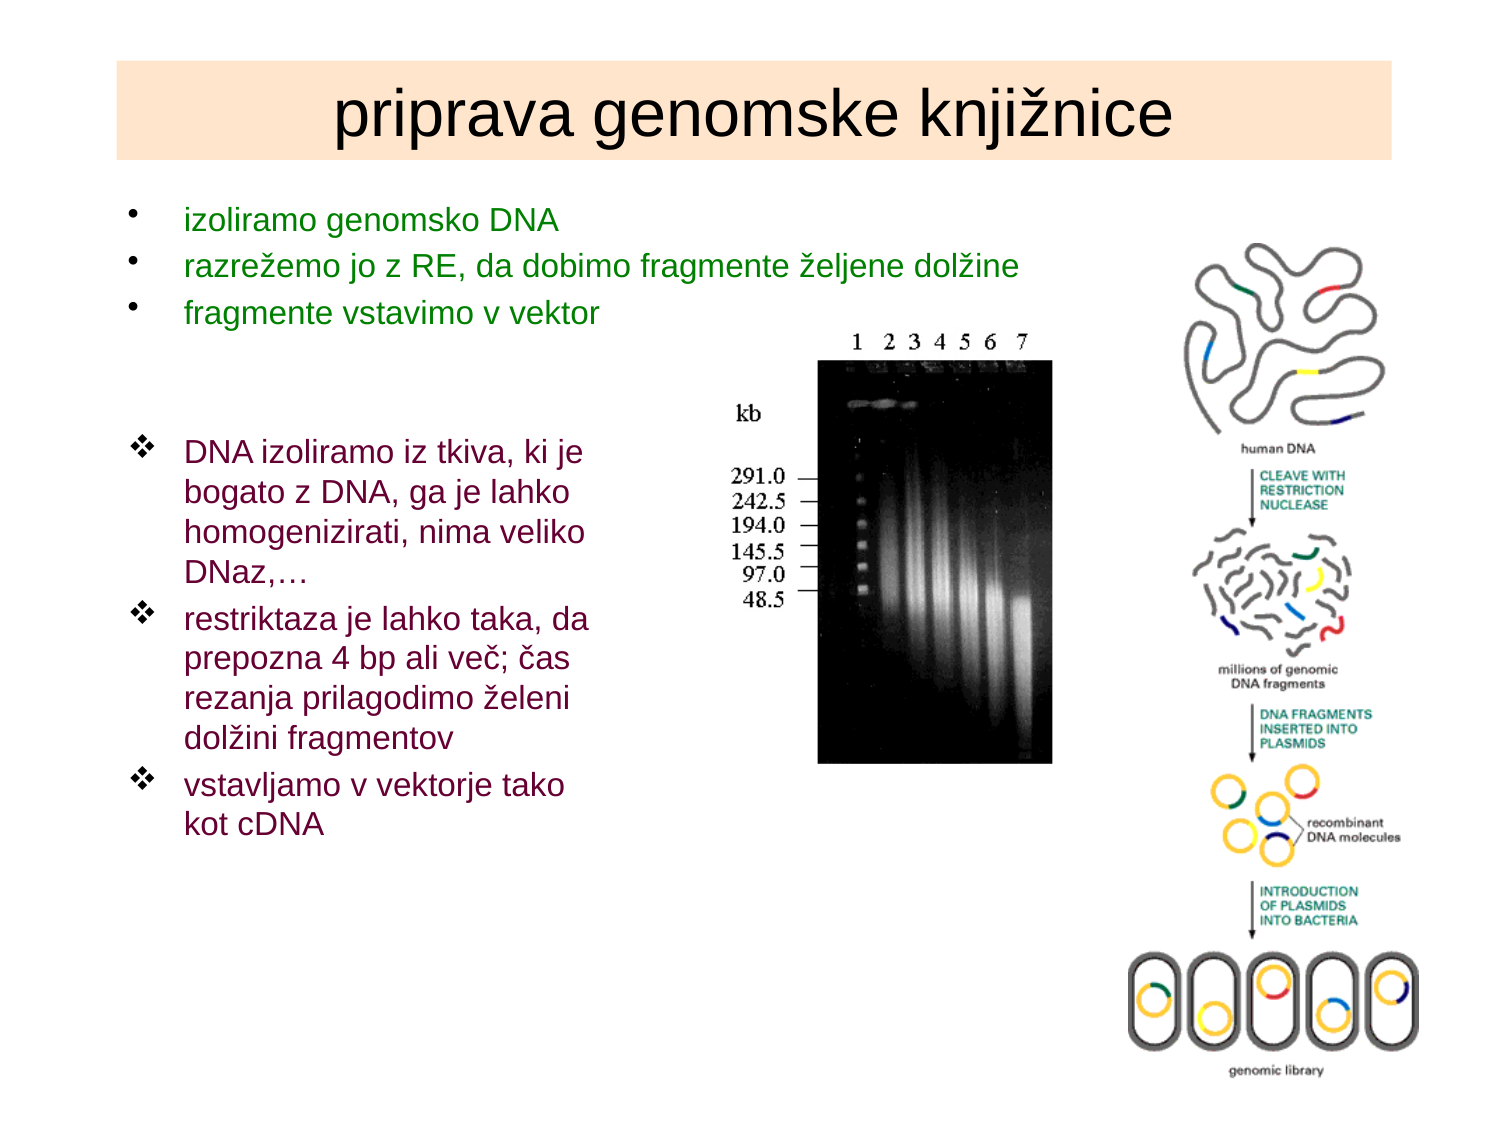

# priprava genomske knjižnice
izoliramo genomsko DNA
razrežemo jo z RE, da dobimo fragmente željene dolžine
fragmente vstavimo v vektor
DNA izoliramo iz tkiva, ki je
bogato z DNA, ga je lahko
homogenizirati, nima veliko
DNaz,…
restriktaza je lahko taka, da
prepozna 4 bp ali več; čas
rezanja prilagodimo želeni
dolžini fragmentov
vstavljamo v vektorje tako
kot cDNA